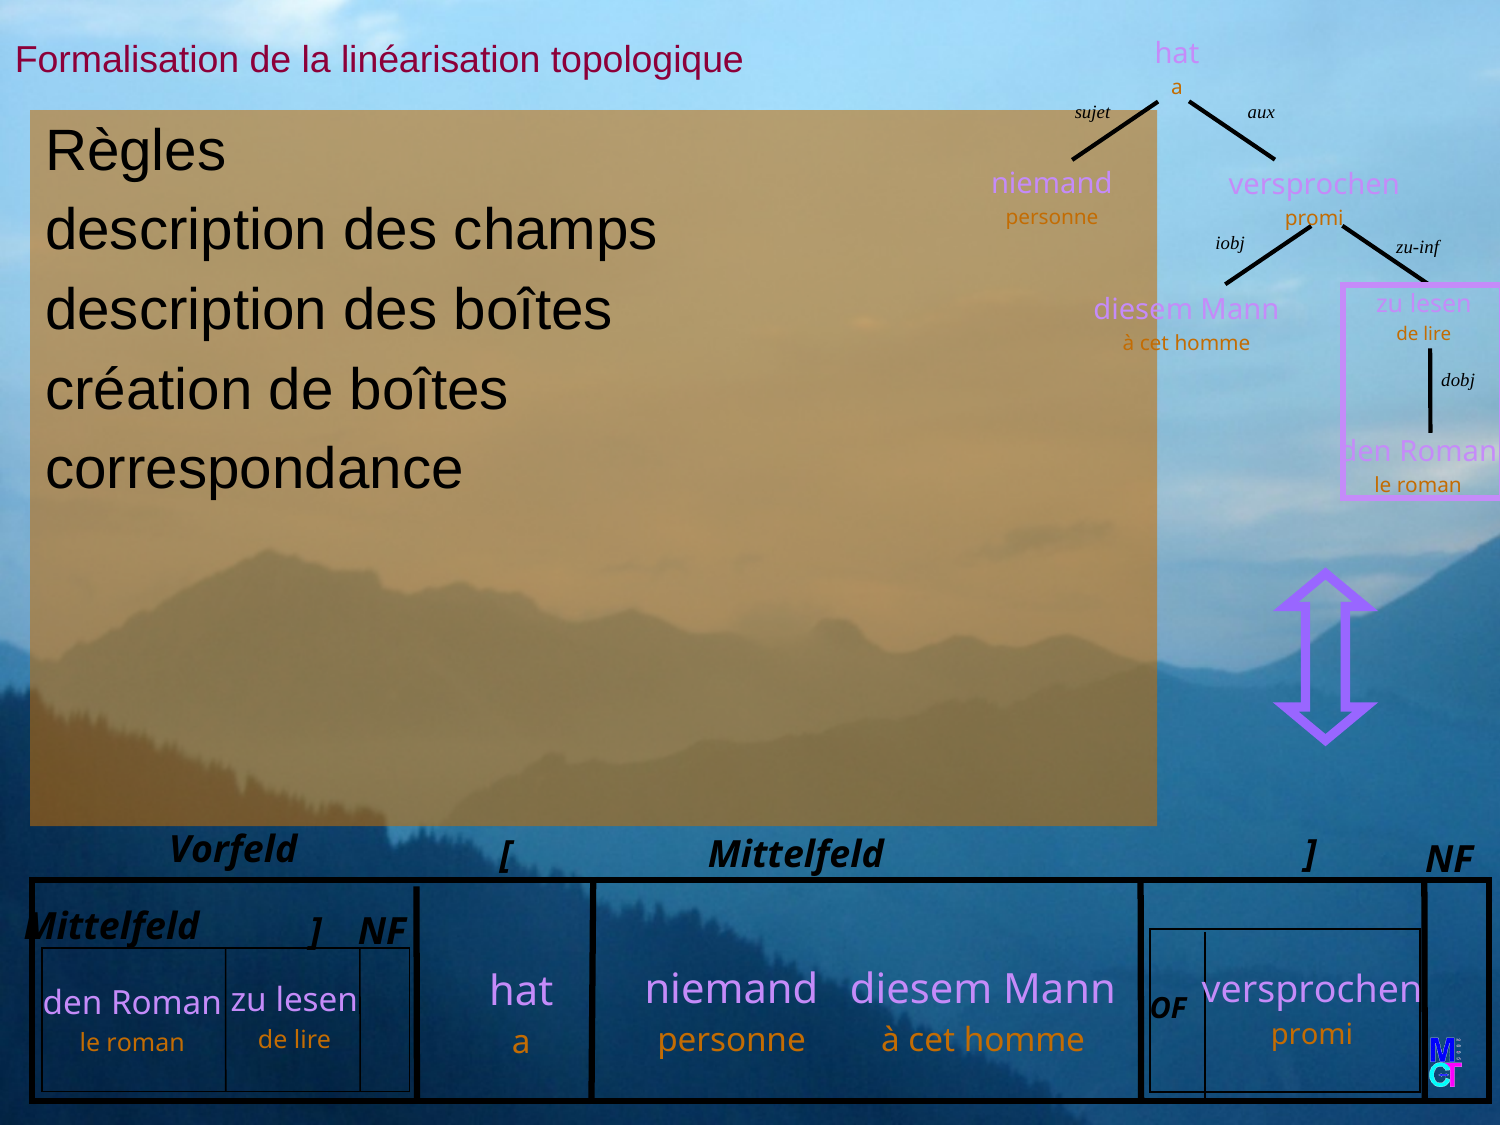

Formalisation de la linéarisation topologique
hat
a
sujet
aux
niemand
personne
versprochen
promi
iobj
zu-inf
zu lesen
de lire
diesem Mann
à cet homme
dobj
den Roman
le roman
Règles
description des champs
description des boîtes
création de boîtes
correspondance
Vorfeld
]
[ 	 Mittelfeld
NF
Mittelfeld
]
NF
OF
niemand
personne
diesem Mann
à cet homme
hat
a
versprochen
promi
zu lesen
de lire
den Roman
le roman